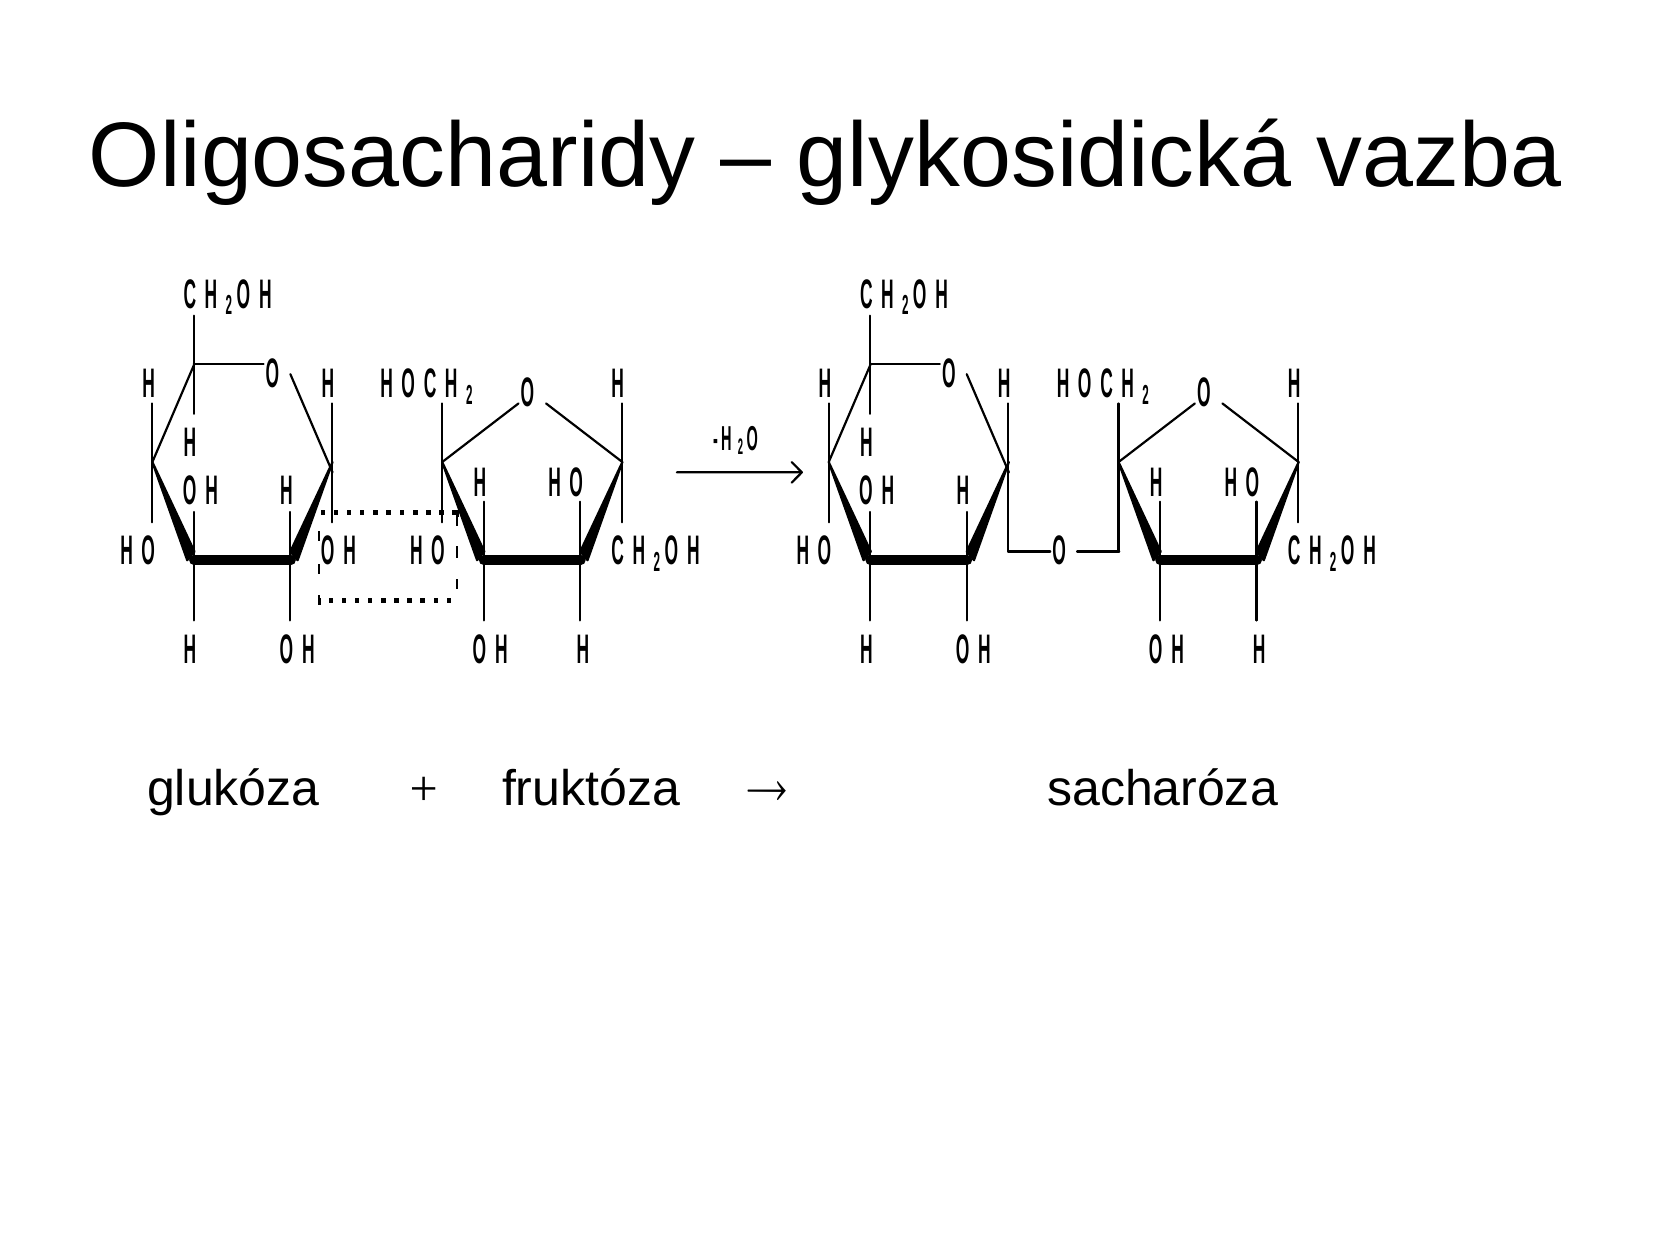

# Oligosacharidy – glykosidická vazba
glukóza + fruktóza			sacharóza